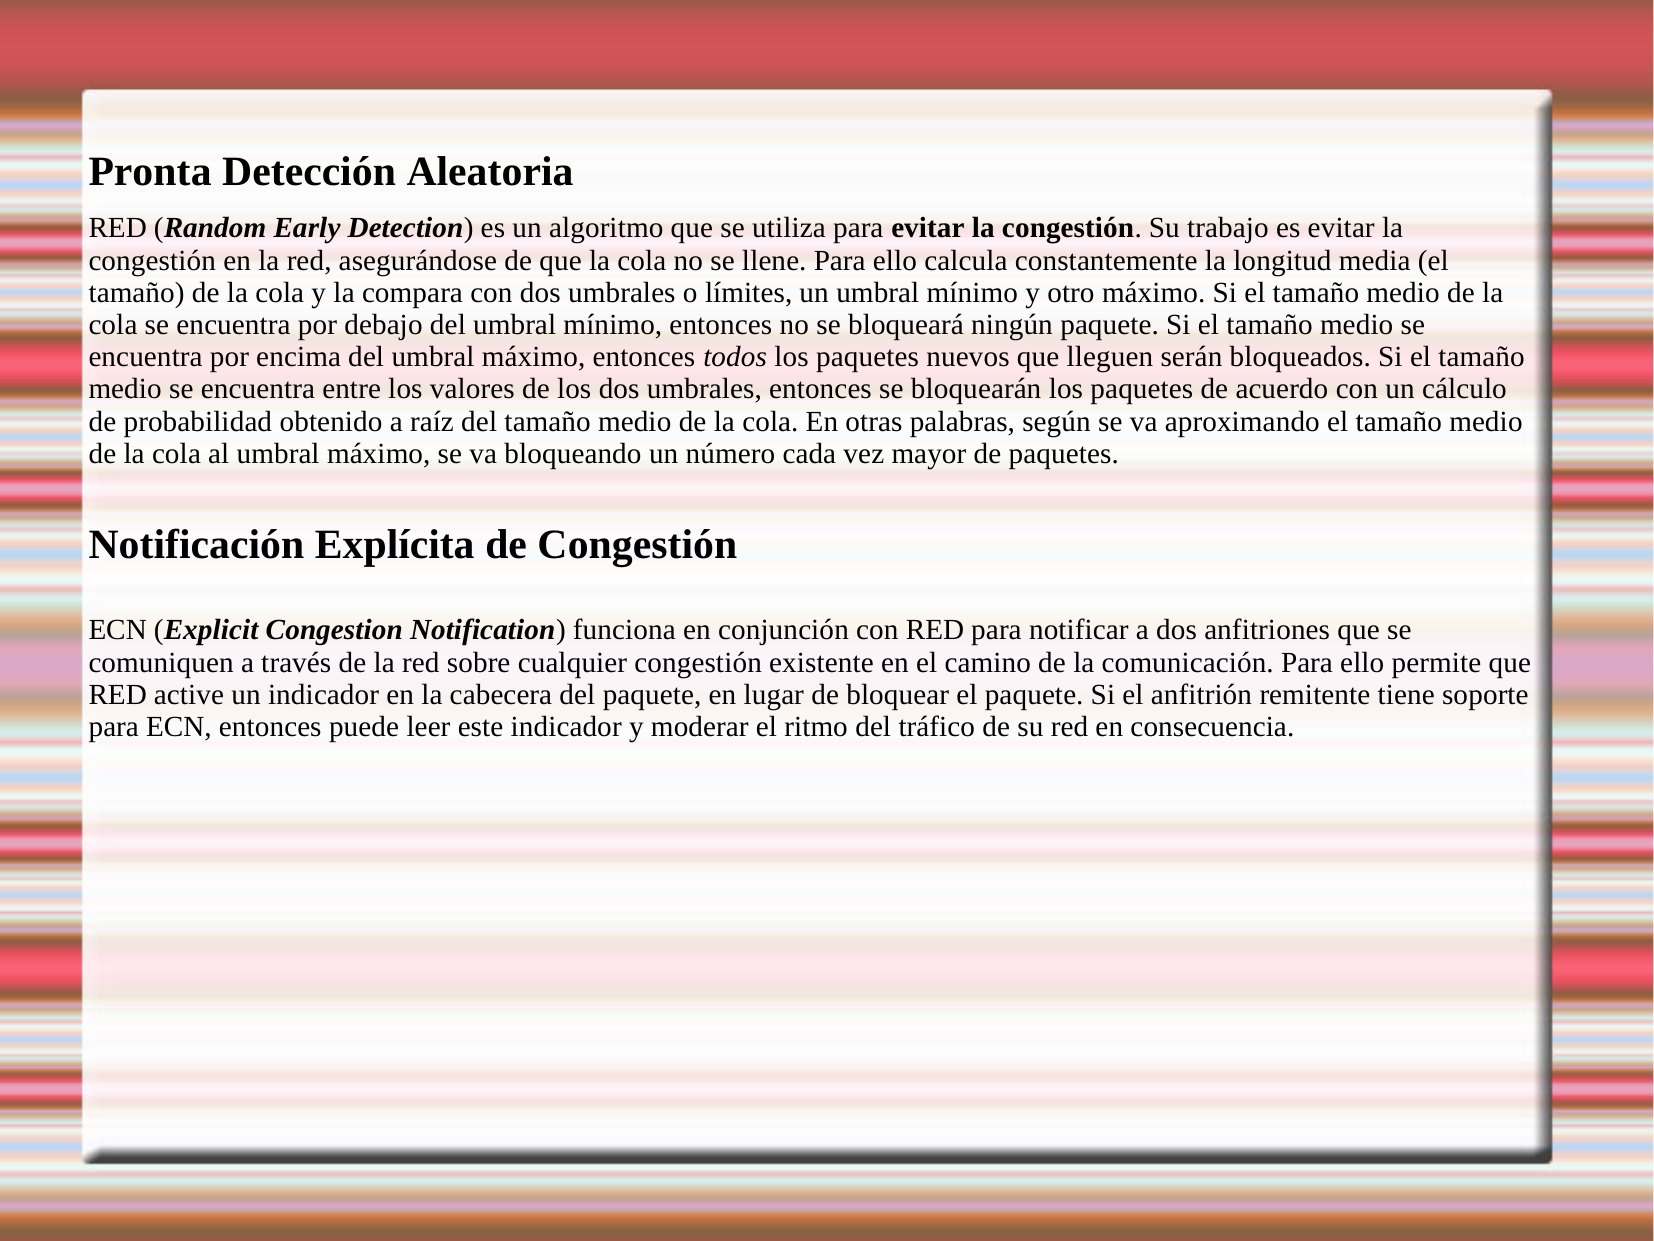

Pronta Detección Aleatoria
RED (Random Early Detection) es un algoritmo que se utiliza para evitar la congestión. Su trabajo es evitar la congestión en la red, asegurándose de que la cola no se llene. Para ello calcula constantemente la longitud media (el tamaño) de la cola y la compara con dos umbrales o límites, un umbral mínimo y otro máximo. Si el tamaño medio de la cola se encuentra por debajo del umbral mínimo, entonces no se bloqueará ningún paquete. Si el tamaño medio se encuentra por encima del umbral máximo, entonces todos los paquetes nuevos que lleguen serán bloqueados. Si el tamaño medio se encuentra entre los valores de los dos umbrales, entonces se bloquearán los paquetes de acuerdo con un cálculo de probabilidad obtenido a raíz del tamaño medio de la cola. En otras palabras, según se va aproximando el tamaño medio de la cola al umbral máximo, se va bloqueando un número cada vez mayor de paquetes.
Notificación Explícita de Congestión
ECN (Explicit Congestion Notification) funciona en conjunción con RED para notificar a dos anfitriones que se comuniquen a través de la red sobre cualquier congestión existente en el camino de la comunicación. Para ello permite que RED active un indicador en la cabecera del paquete, en lugar de bloquear el paquete. Si el anfitrión remitente tiene soporte para ECN, entonces puede leer este indicador y moderar el ritmo del tráfico de su red en consecuencia.